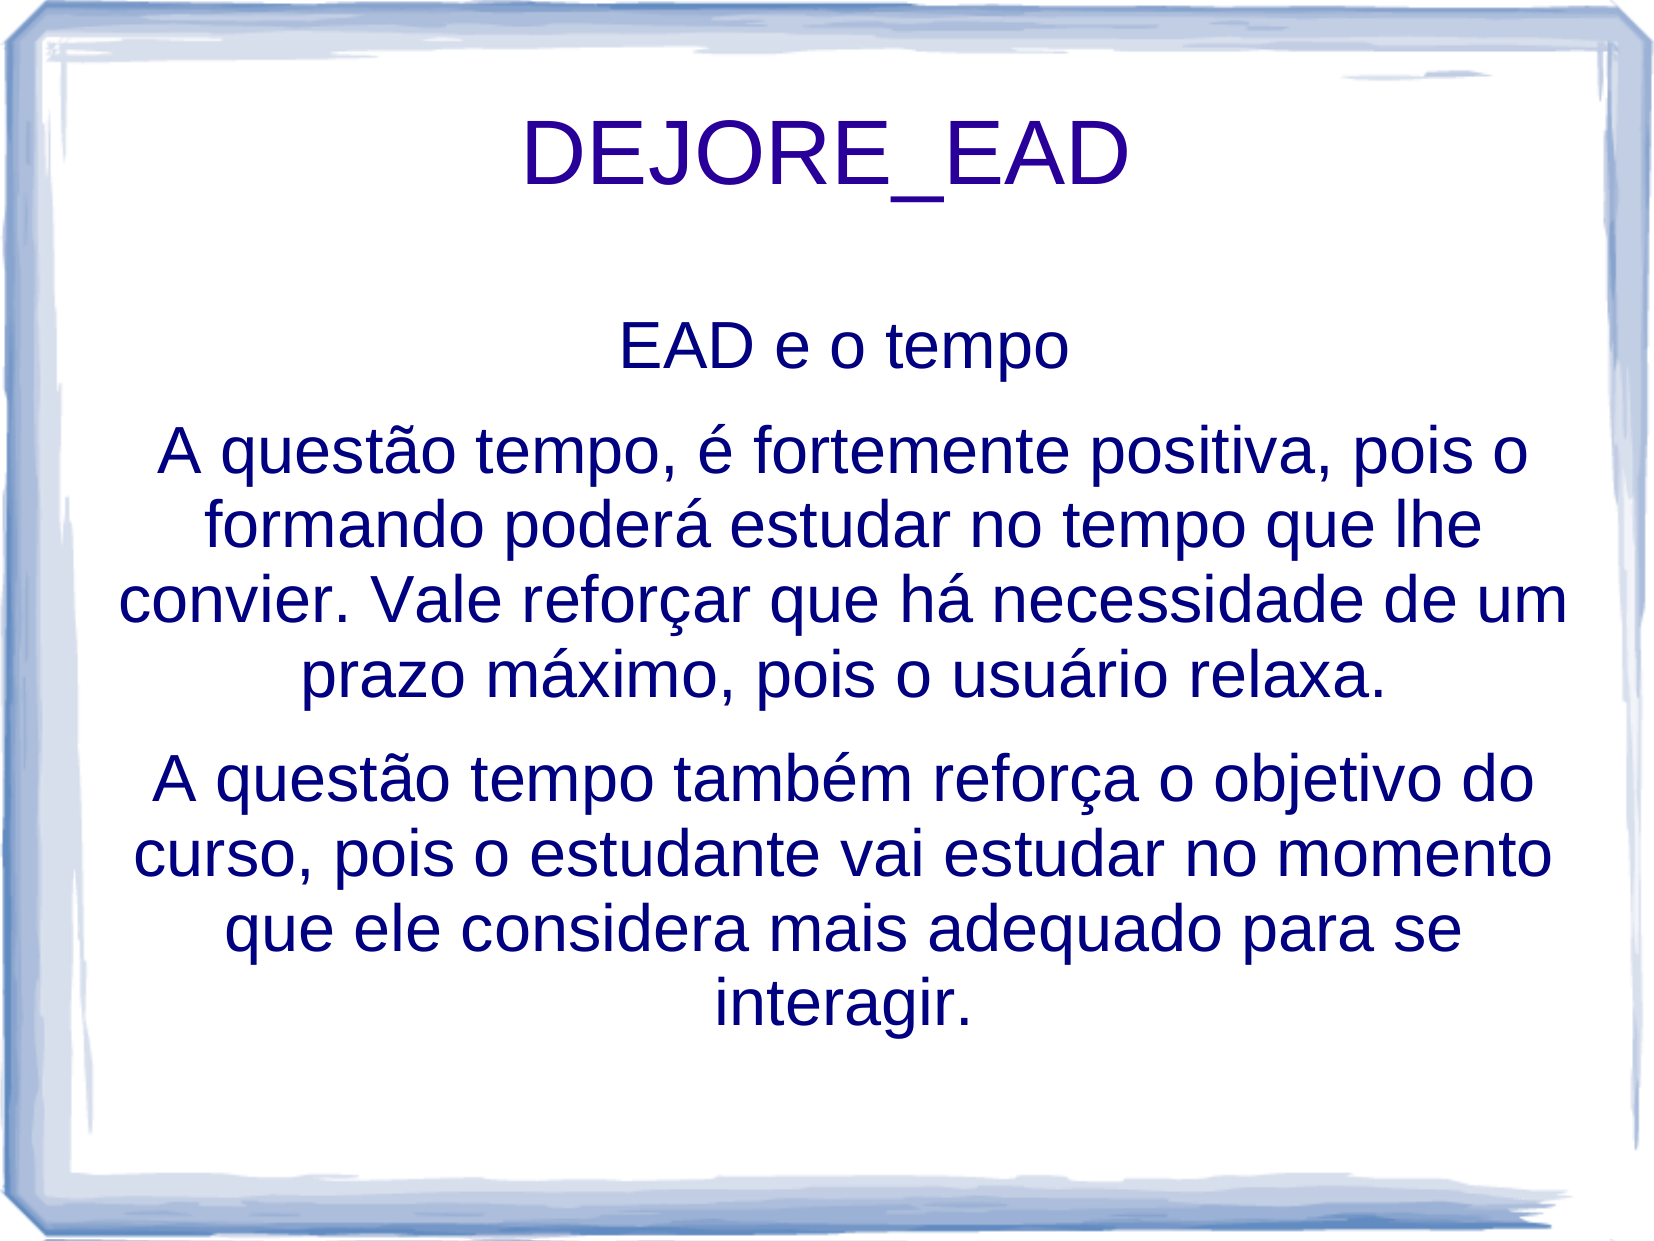

# DEJORE_EAD
EAD e o tempo
A questão tempo, é fortemente positiva, pois o formando poderá estudar no tempo que lhe convier. Vale reforçar que há necessidade de um prazo máximo, pois o usuário relaxa.
A questão tempo também reforça o objetivo do curso, pois o estudante vai estudar no momento que ele considera mais adequado para se interagir.